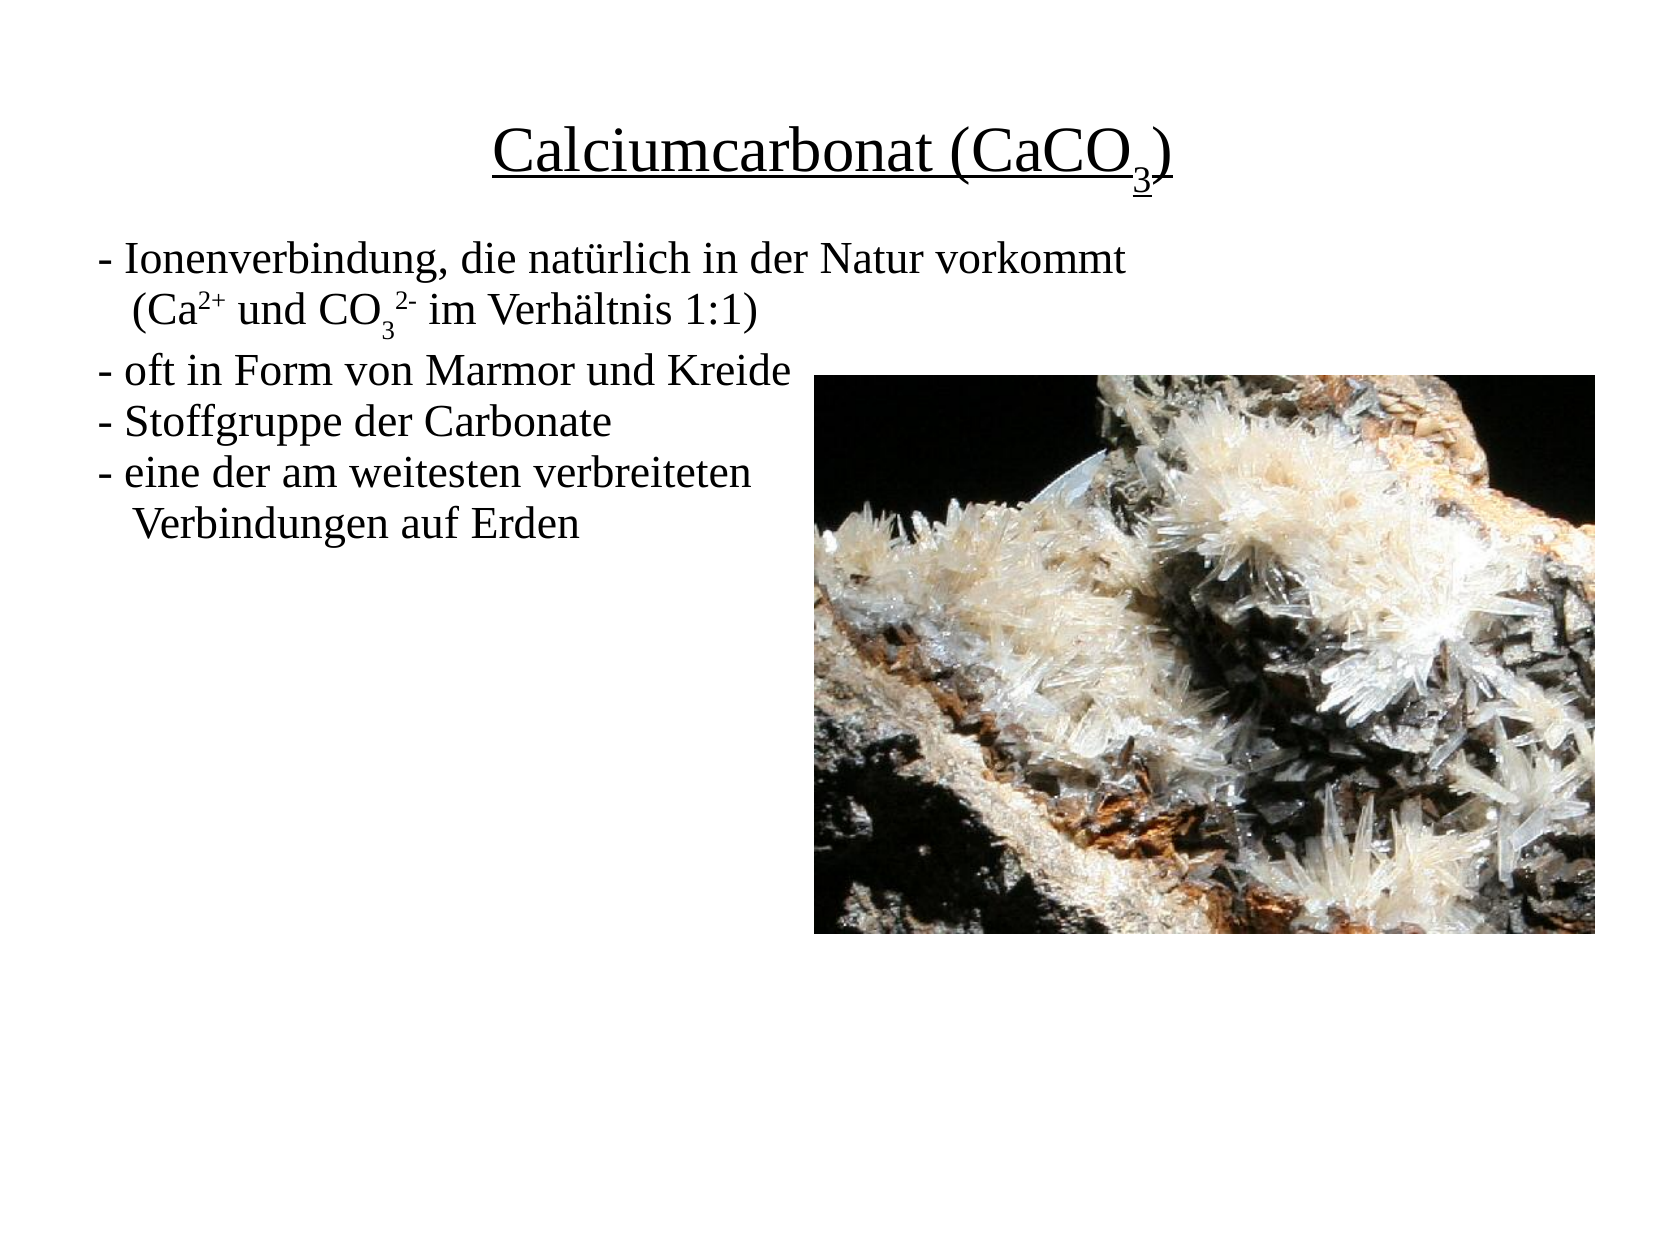

Calciumcarbonat (CaCO3)
- Ionenverbindung, die natürlich in der Natur vorkommt
 (Ca2+ und CO32- im Verhältnis 1:1)
- oft in Form von Marmor und Kreide
- Stoffgruppe der Carbonate
- eine der am weitesten verbreiteten
 Verbindungen auf Erden